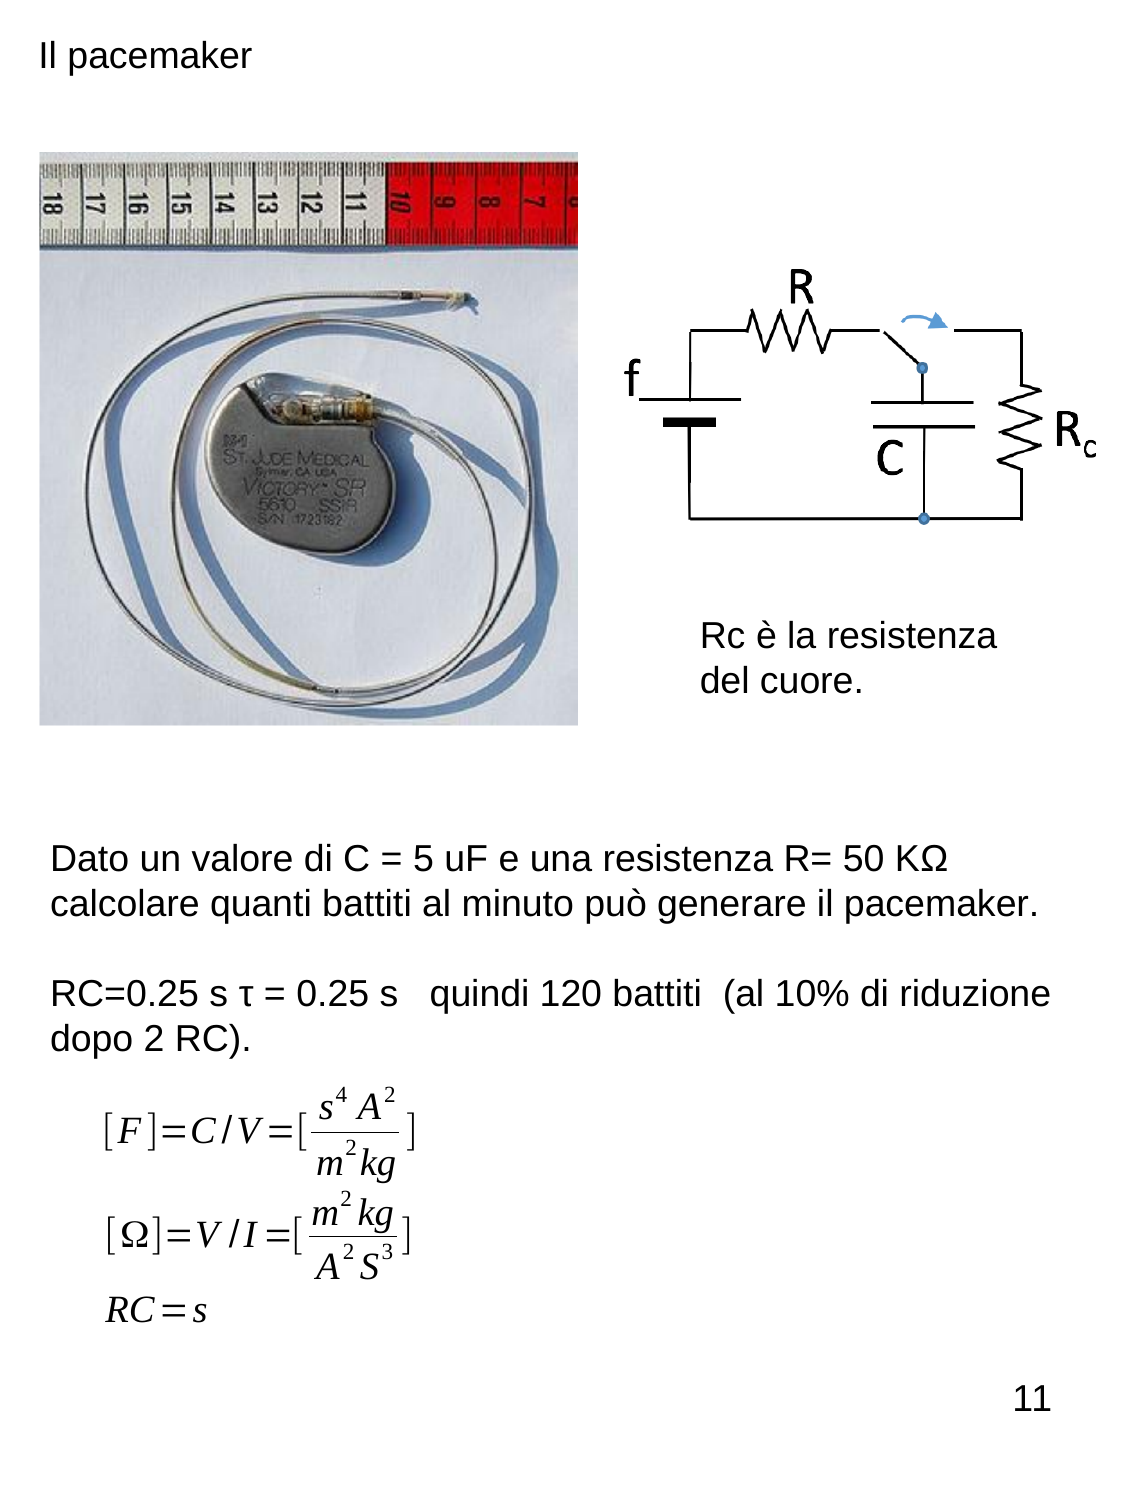

Il pacemaker
Rc è la resistenza del cuore.
Dato un valore di C = 5 uF e una resistenza R= 50 KΩ calcolare quanti battiti al minuto può generare il pacemaker.
RC=0.25 s τ = 0.25 s quindi 120 battiti (al 10% di riduzione dopo 2 RC).
P14 Correnti continue
11